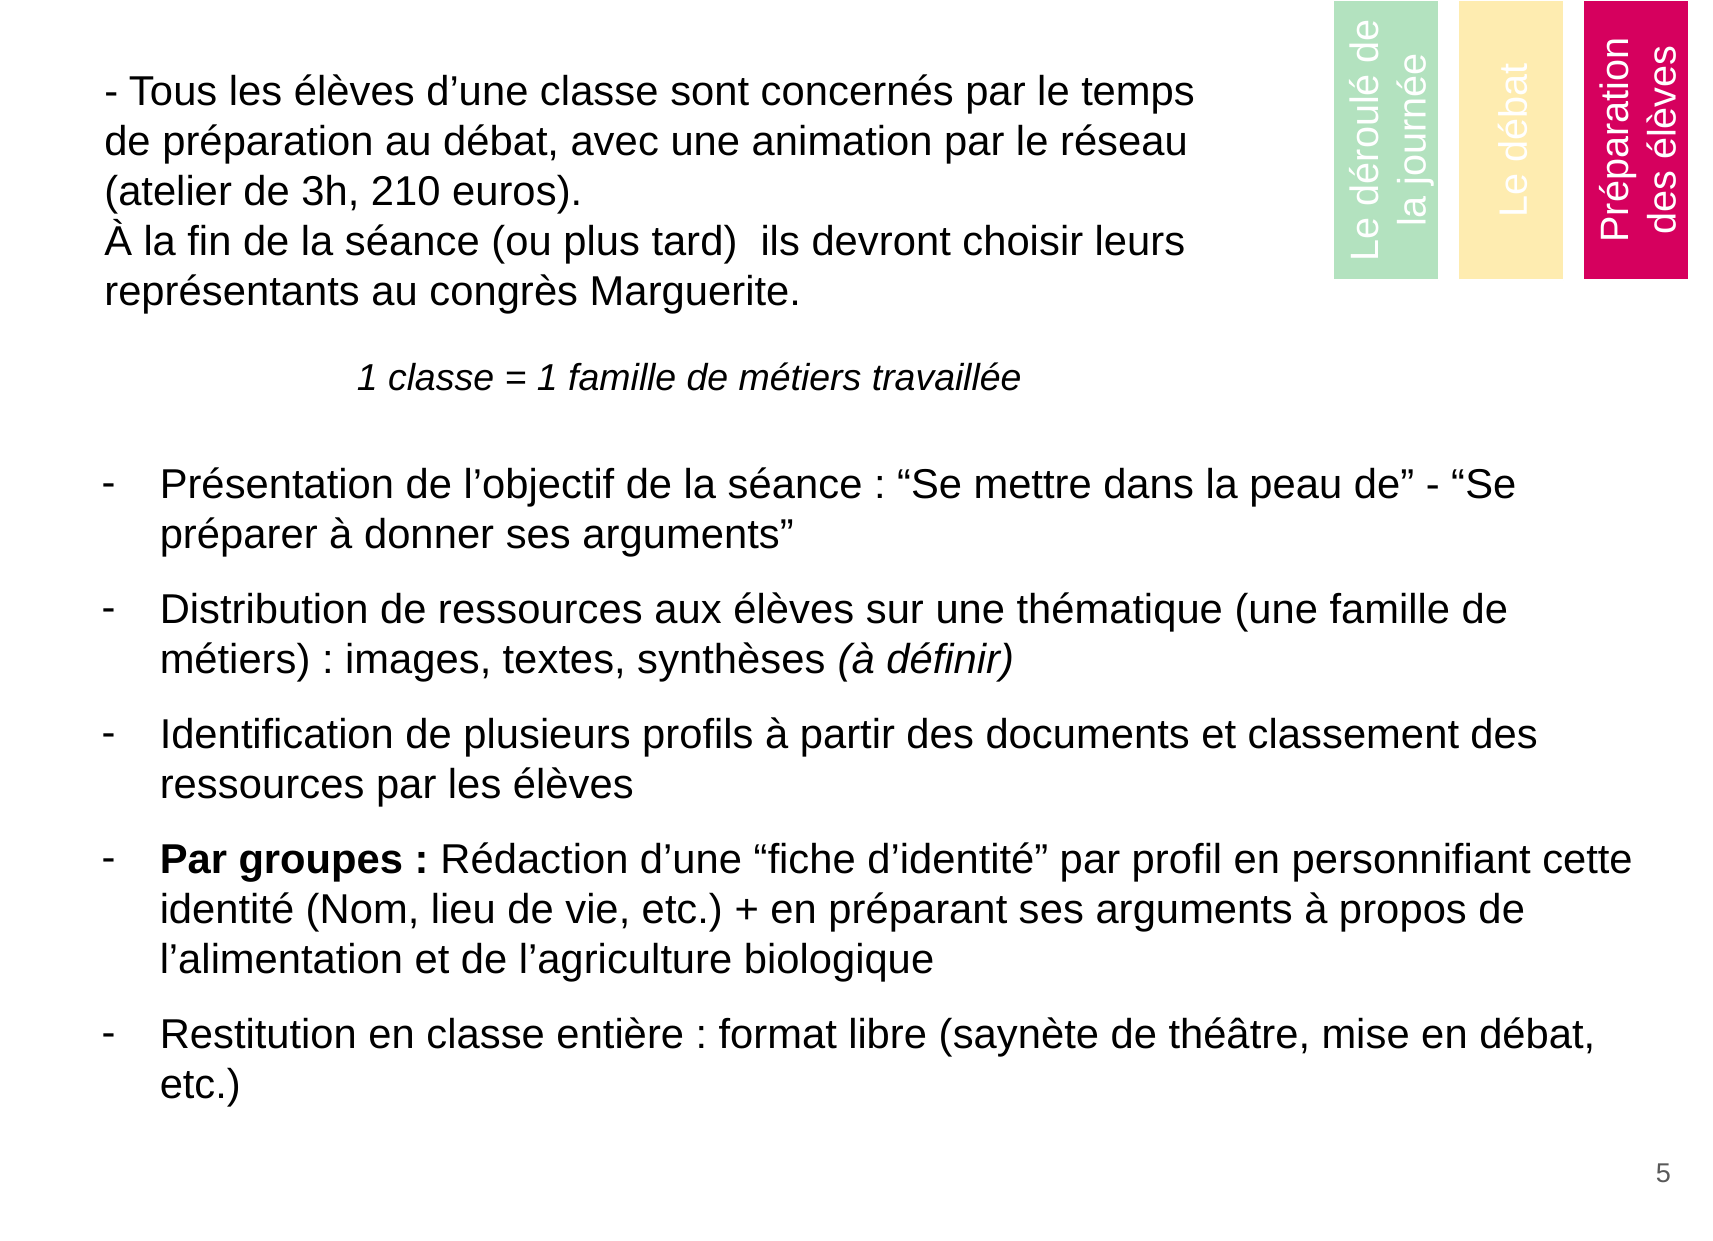

- Tous les élèves d’une classe sont concernés par le temps de préparation au débat, avec une animation par le réseau (atelier de 3h, 210 euros).
À la fin de la séance (ou plus tard) ils devront choisir leurs représentants au congrès Marguerite.
Le déroulé de la journée
Le débat
Préparation des élèves
1 classe = 1 famille de métiers travaillée
Présentation de l’objectif de la séance : “Se mettre dans la peau de” - “Se préparer à donner ses arguments”
Distribution de ressources aux élèves sur une thématique (une famille de métiers) : images, textes, synthèses (à définir)
Identification de plusieurs profils à partir des documents et classement des ressources par les élèves
Par groupes : Rédaction d’une “fiche d’identité” par profil en personnifiant cette identité (Nom, lieu de vie, etc.) + en préparant ses arguments à propos de l’alimentation et de l’agriculture biologique
Restitution en classe entière : format libre (saynète de théâtre, mise en débat, etc.)